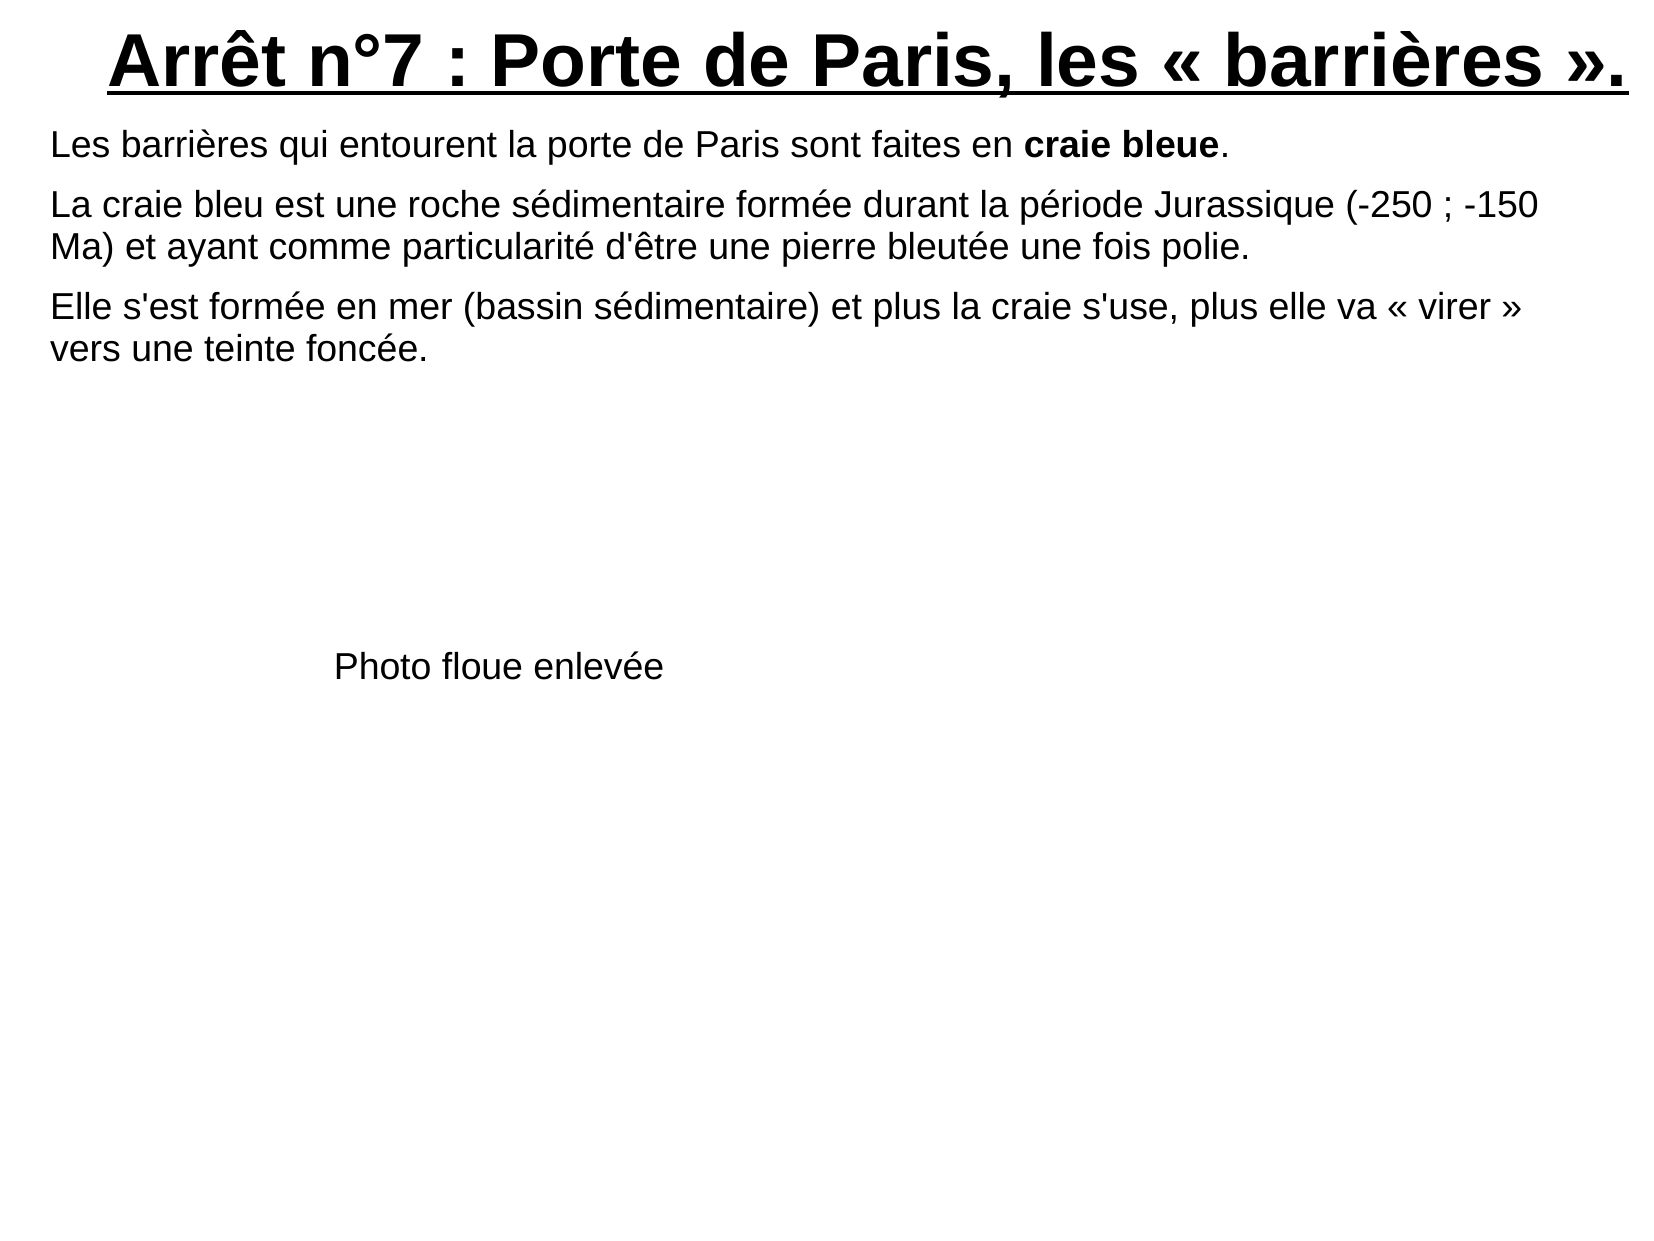

# Arrêt n°7 : Porte de Paris, les « barrières ».
Les barrières qui entourent la porte de Paris sont faites en craie bleue.
La craie bleu est une roche sédimentaire formée durant la période Jurassique (-250 ; -150 Ma) et ayant comme particularité d'être une pierre bleutée une fois polie.
Elle s'est formée en mer (bassin sédimentaire) et plus la craie s'use, plus elle va « virer » vers une teinte foncée.
Photo floue enlevée